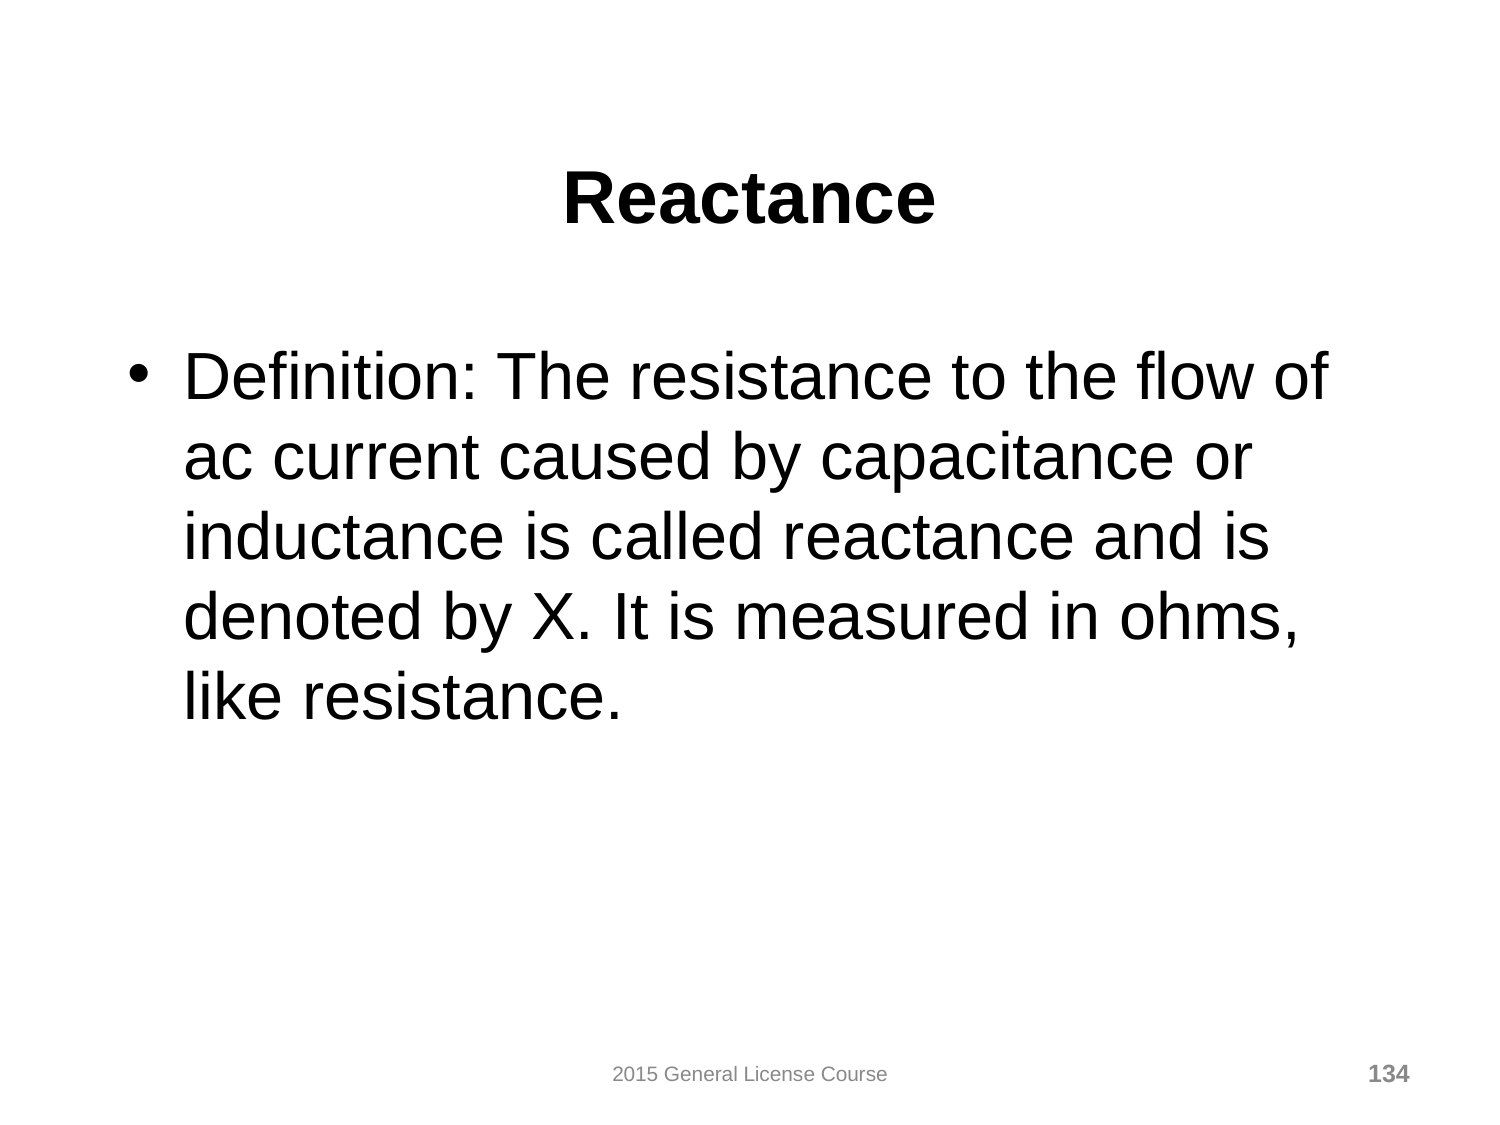

Reactance
Definition: The resistance to the flow of ac current caused by capacitance or inductance is called reactance and is denoted by X. It is measured in ohms, like resistance.
2015 General License Course